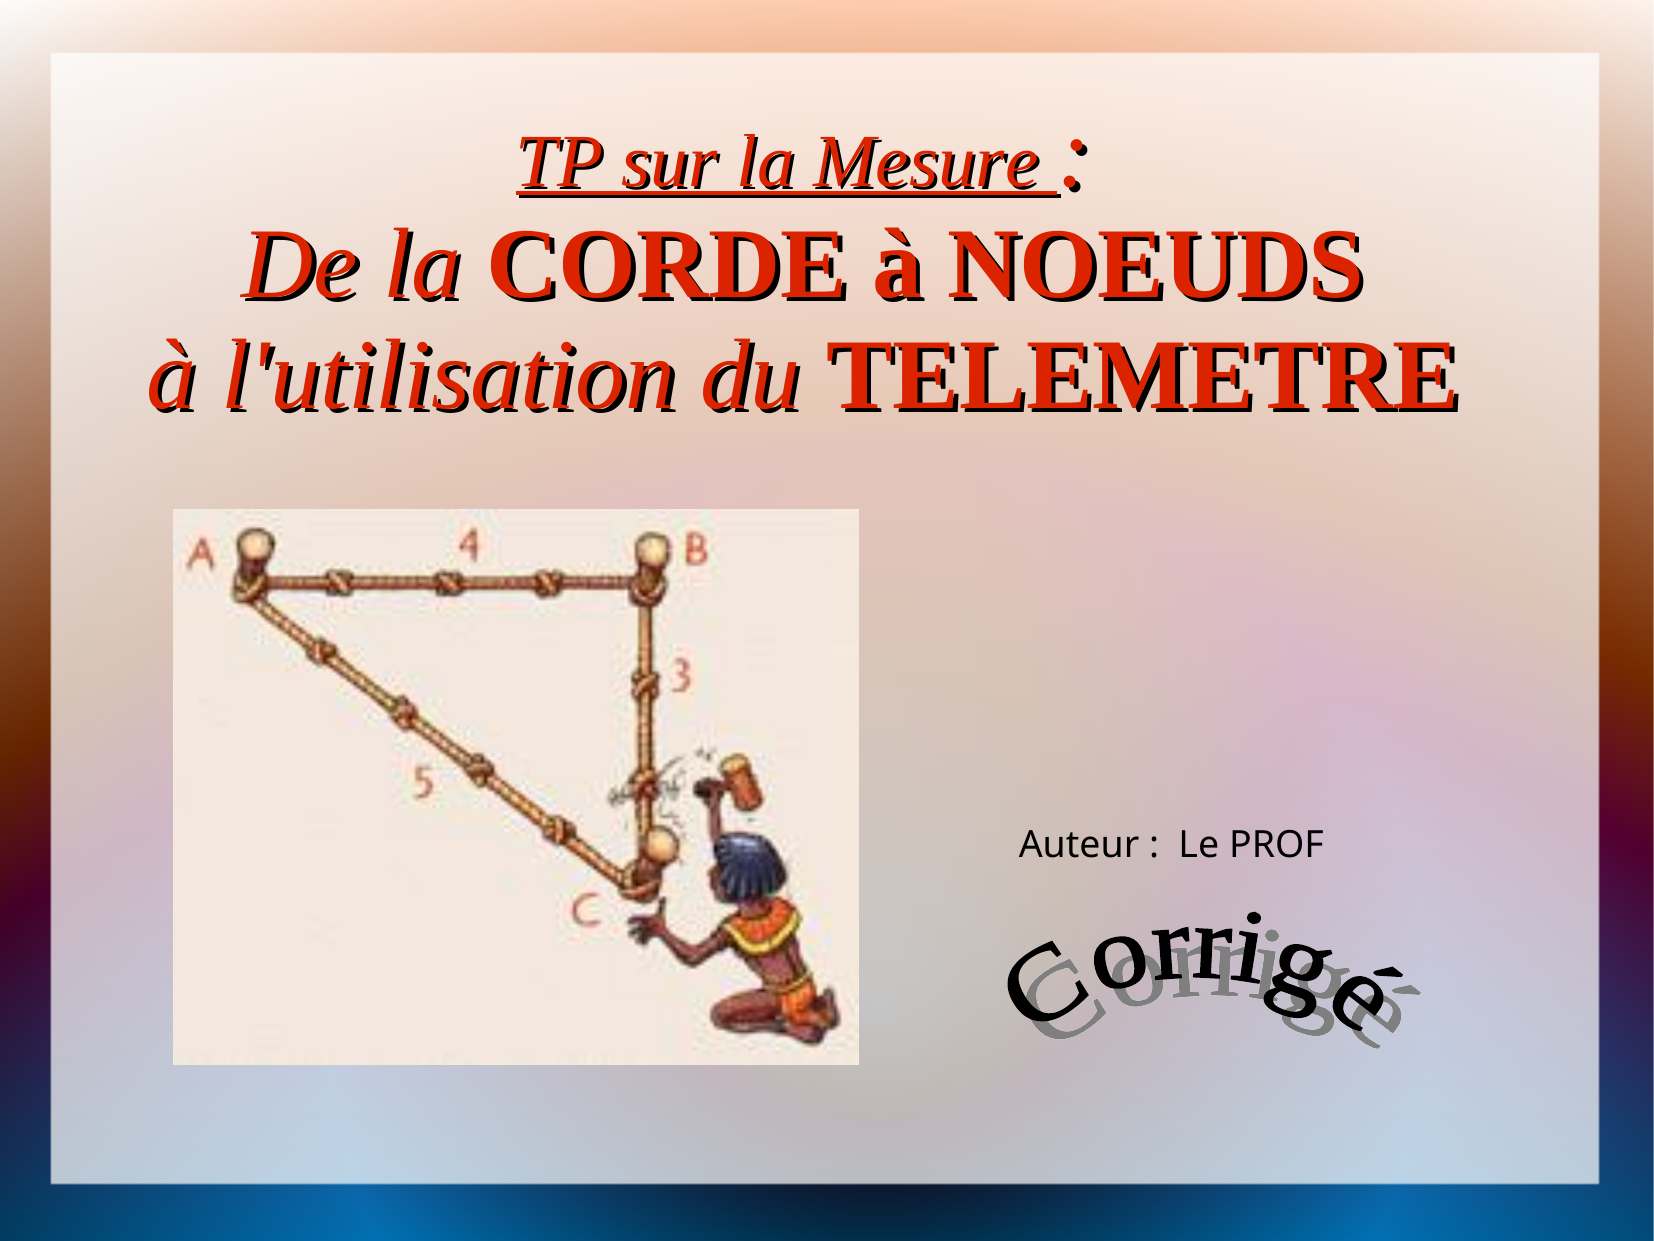

# TP sur la Mesure : De la CORDE à NOEUDS à l'utilisation du TELEMETRE
Auteur : Le PROF
Corrigé